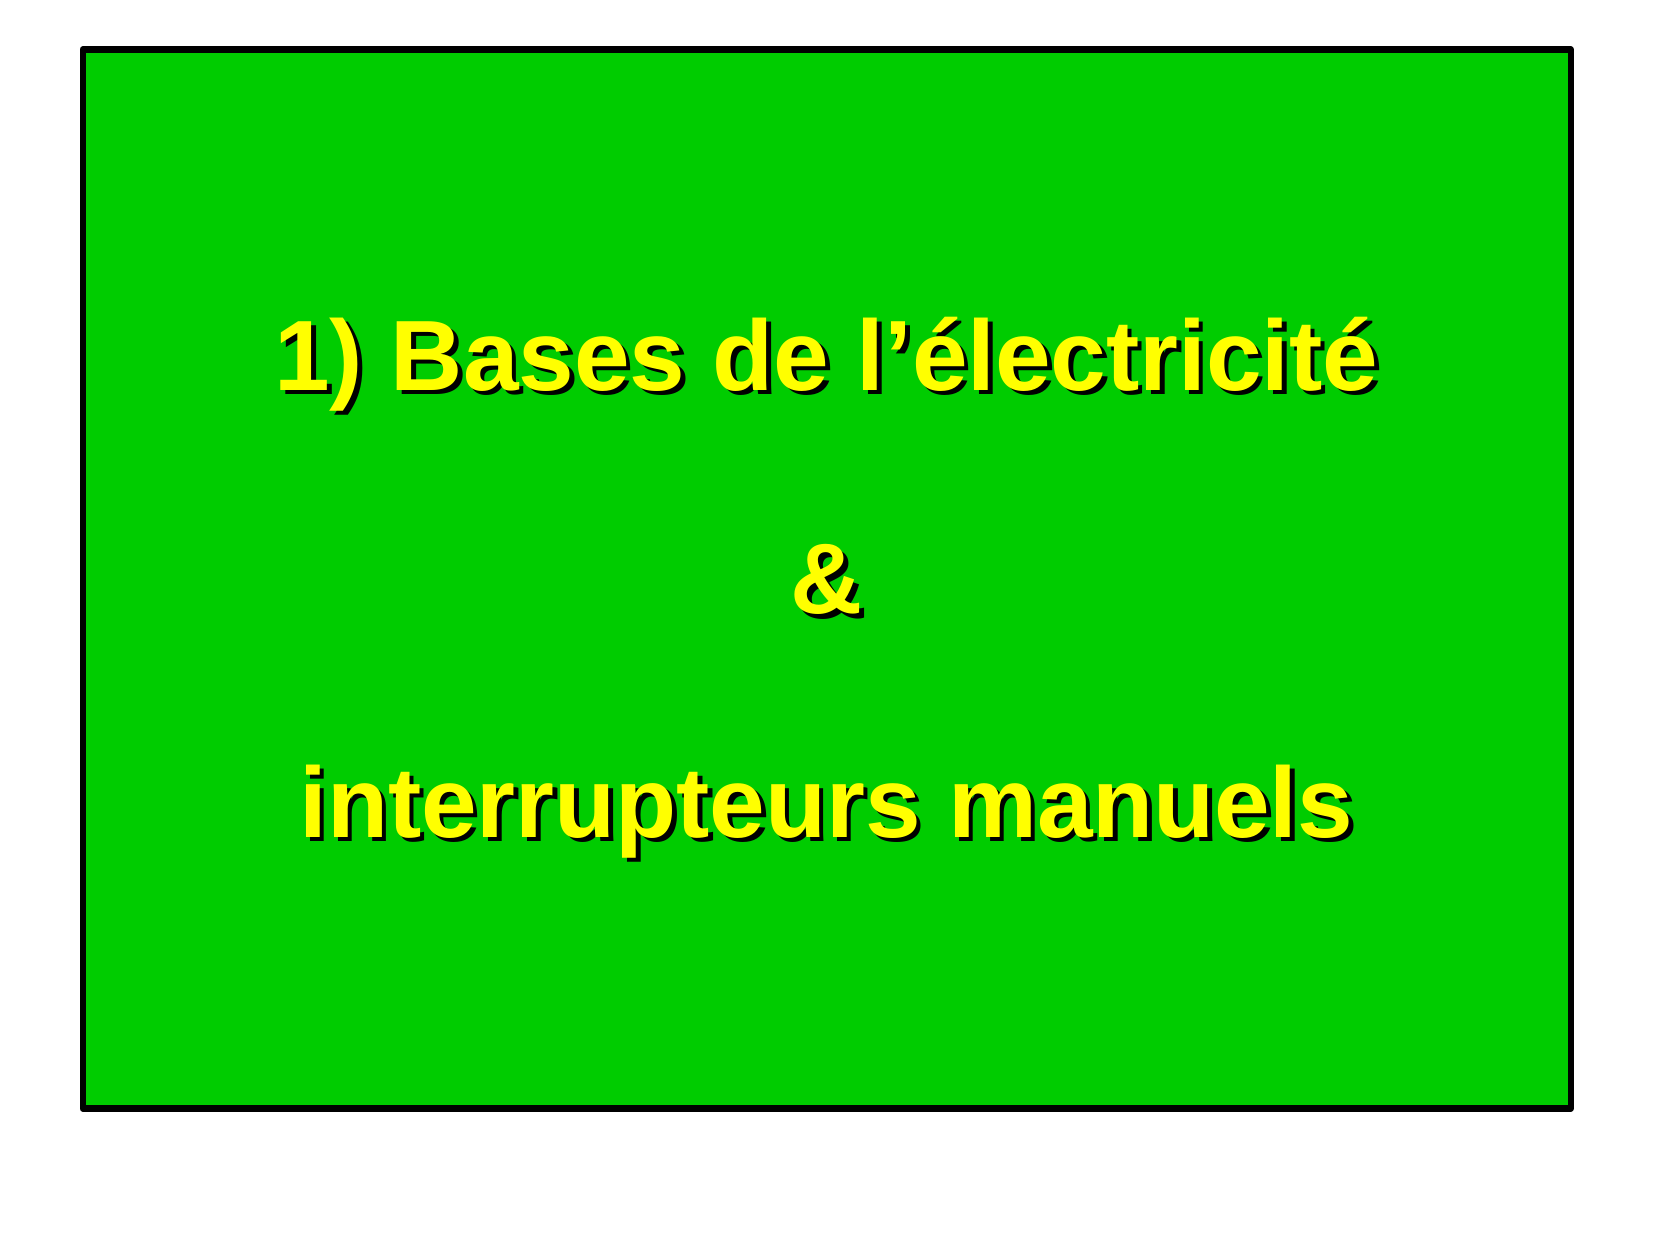

# 1) Bases de l’électricité & interrupteurs manuels